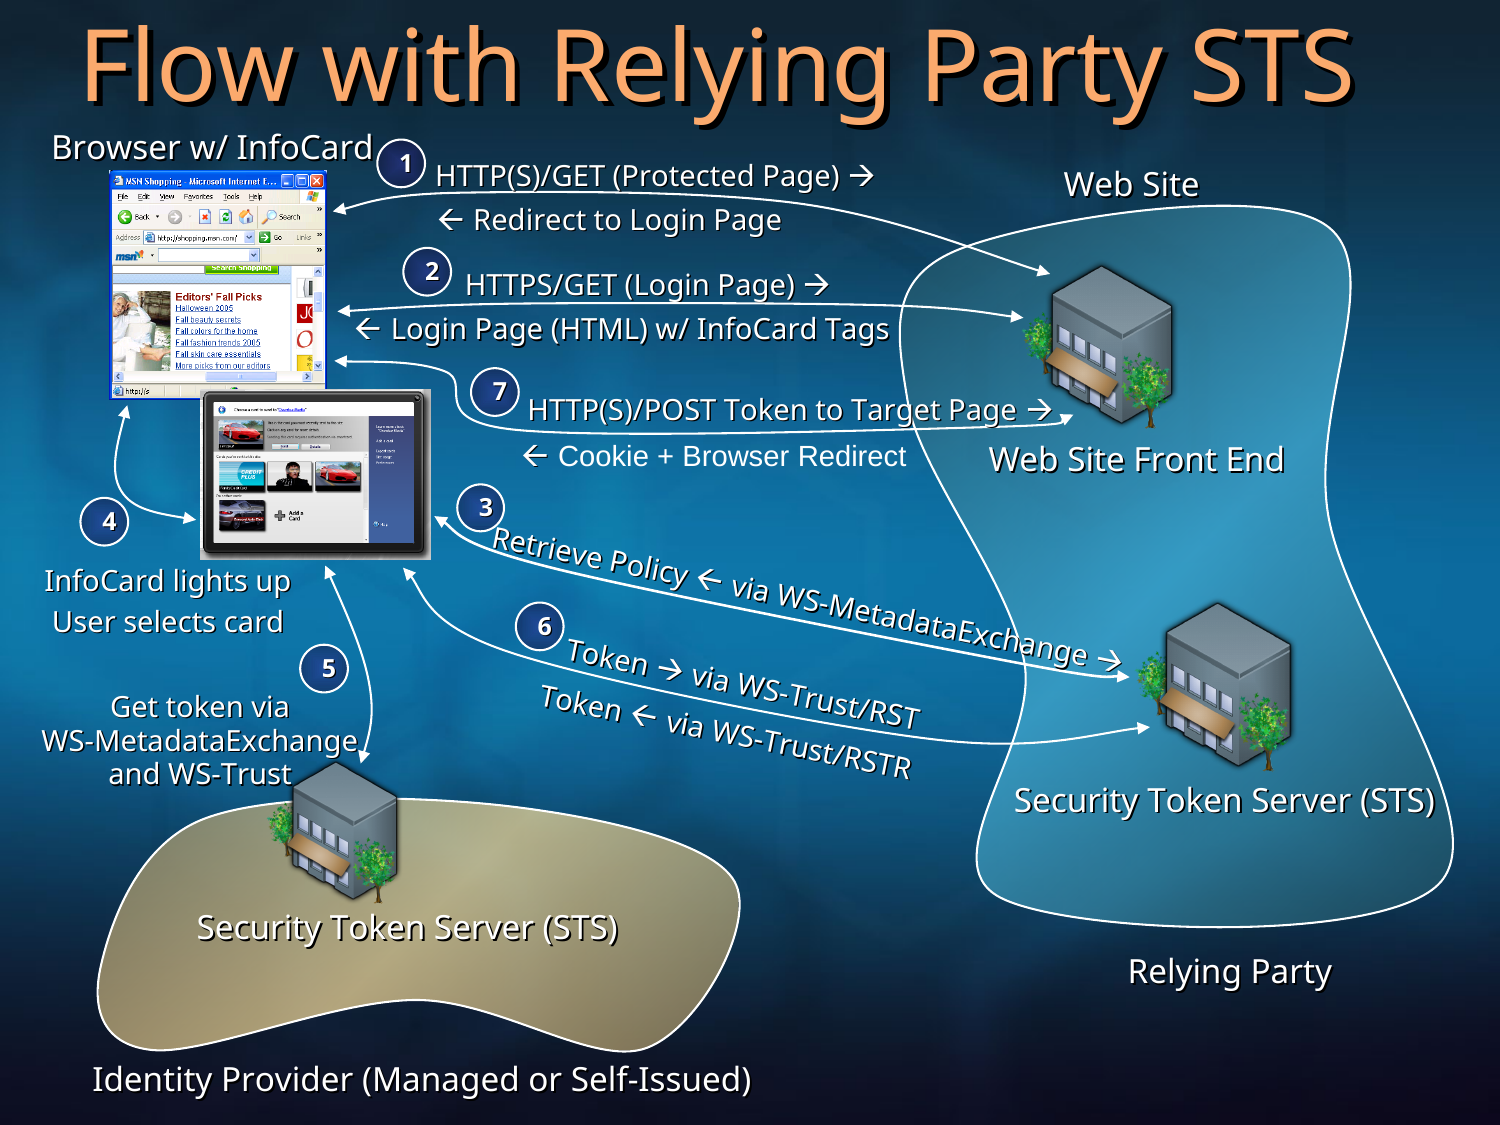

# Flow with Relying Party STS
Browser w/ InfoCard
1
HTTP(S)/GET (Protected Page) 
Web Site
 Redirect to Login Page
2
HTTPS/GET (Login Page) 
 Login Page (HTML) w/ InfoCard Tags
7
HTTP(S)/POST Token to Target Page 
Web Site Front End
 Cookie + Browser Redirect
3
4
InfoCard lights up
User selects card
Retrieve Policy  via WS-MetadataExchange 
6
5
Token  via WS-Trust/RST
Get token via
WS-MetadataExchange
and WS-Trust
Token  via WS-Trust/RSTR
Security Token Server (STS)
Security Token Server (STS)
Relying Party
Identity Provider (Managed or Self-Issued)